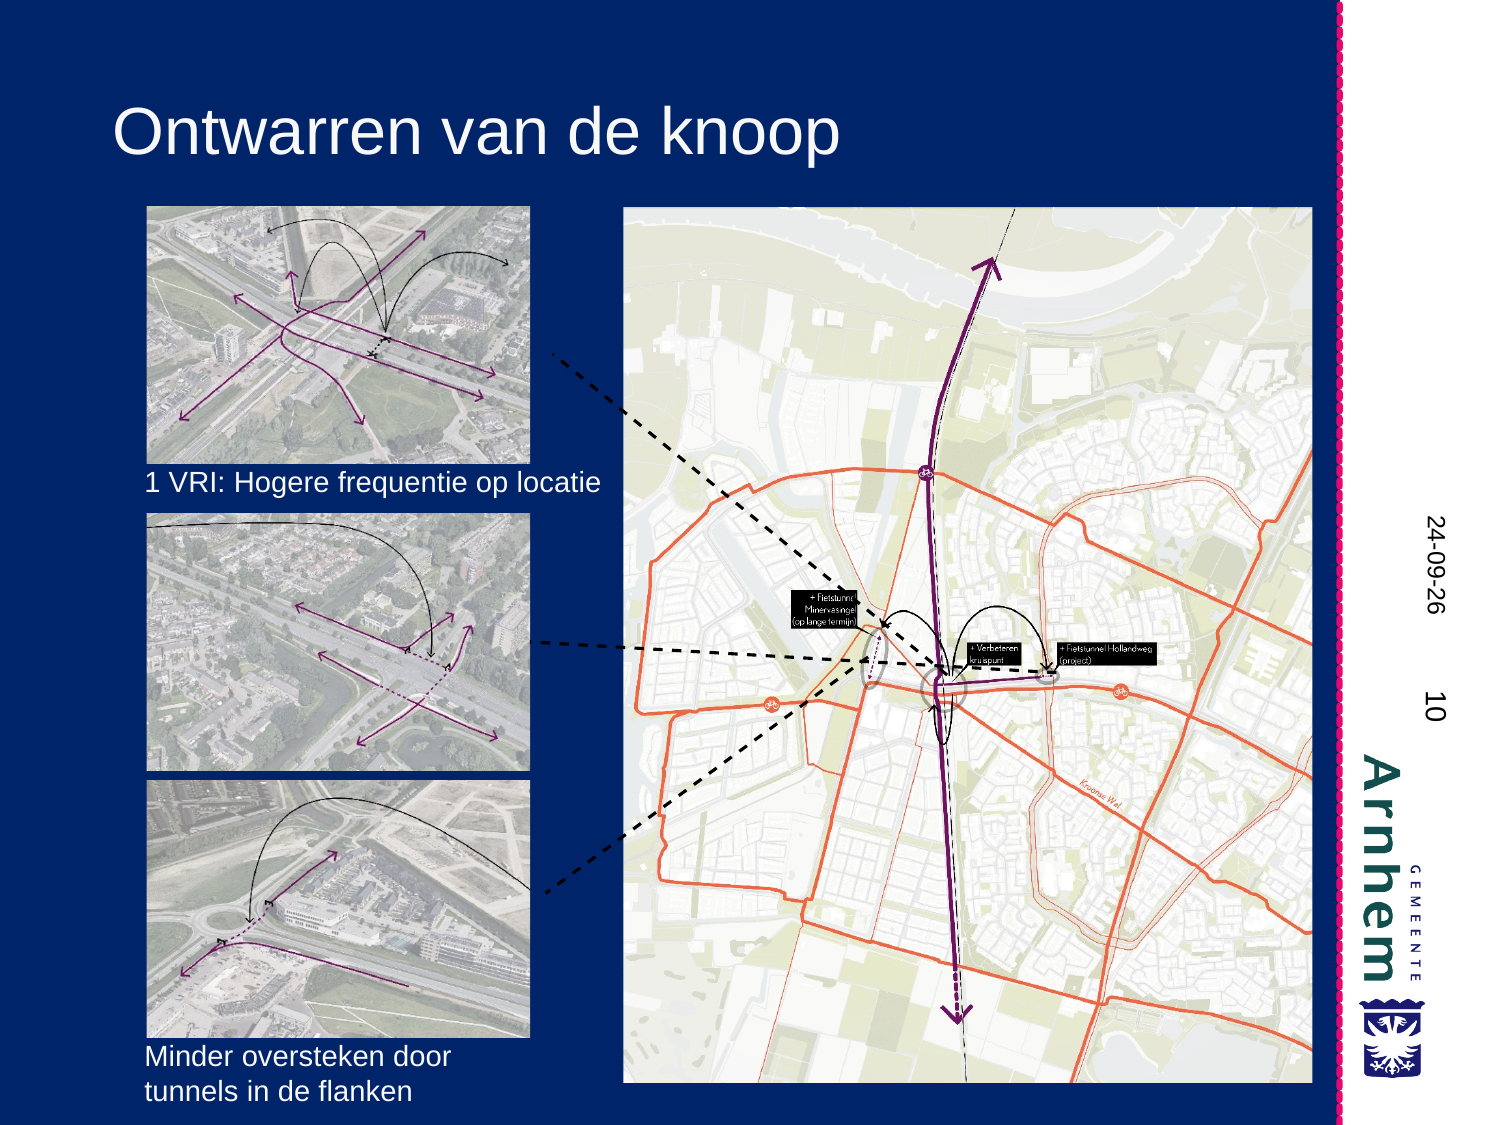

Ontwarren van de knoop
1 VRI: Hogere frequentie op locatie
9
Minder oversteken door tunnels in de flanken